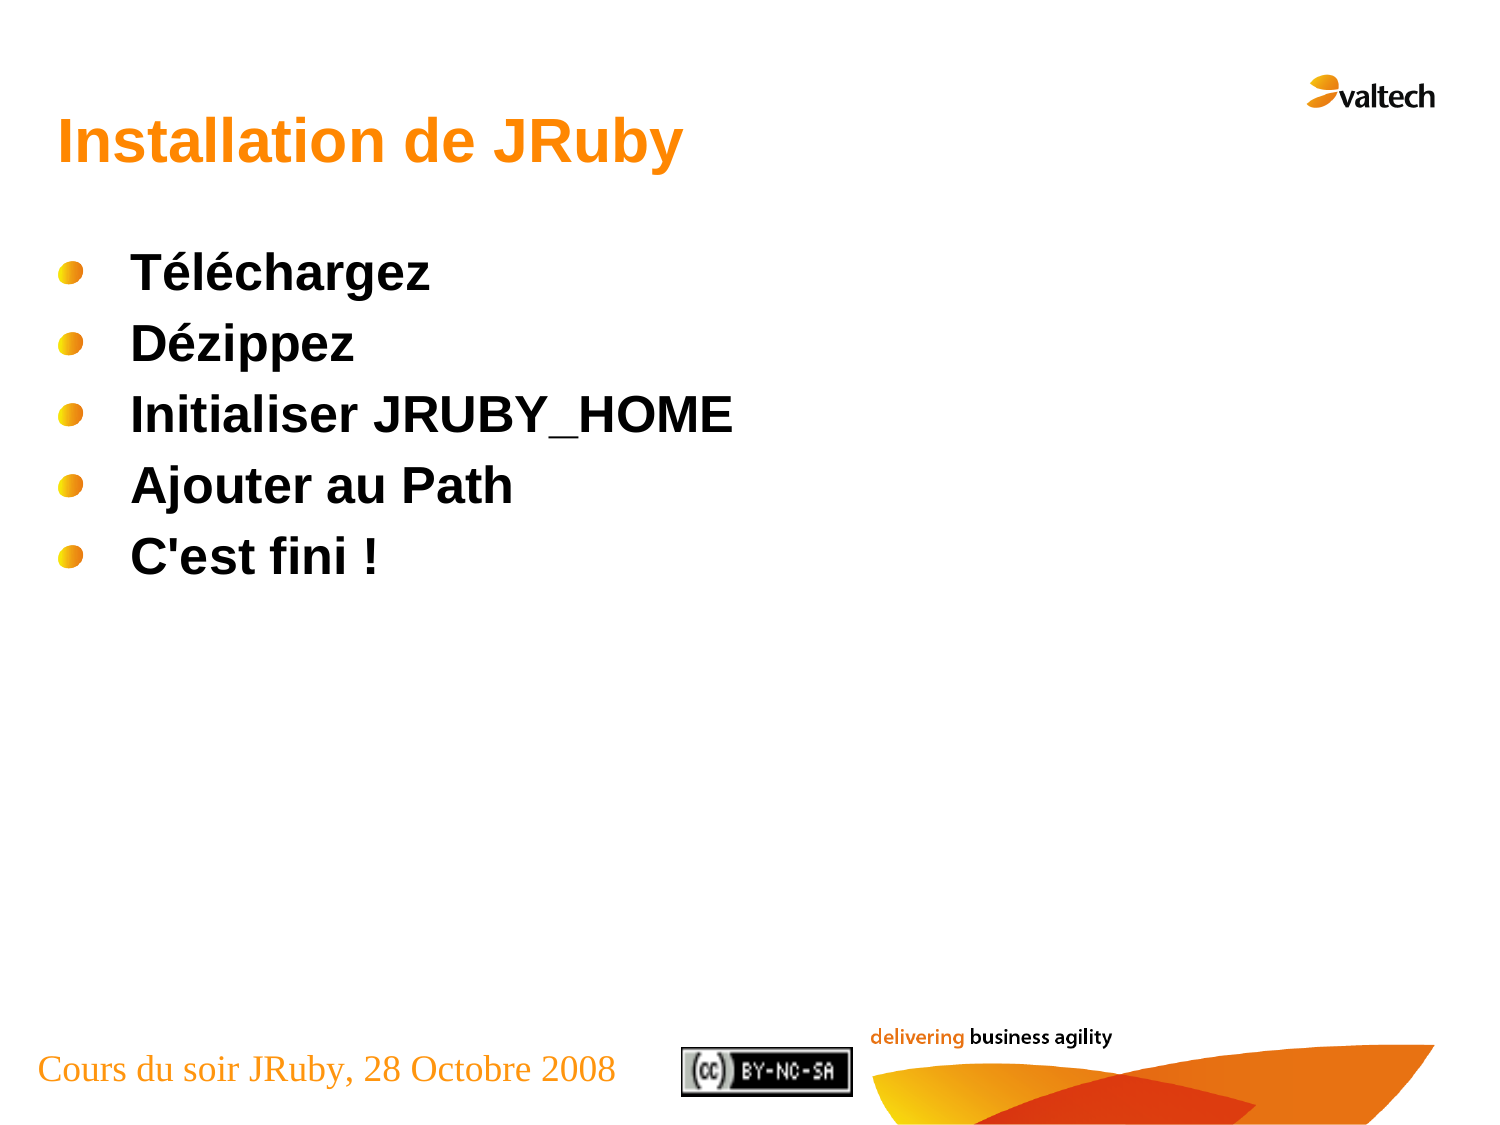

# Installation de JRuby
Téléchargez
Dézippez
Initialiser JRUBY_HOME
Ajouter au Path
C'est fini !
Cours du soir JRuby, 28 Octobre 2008